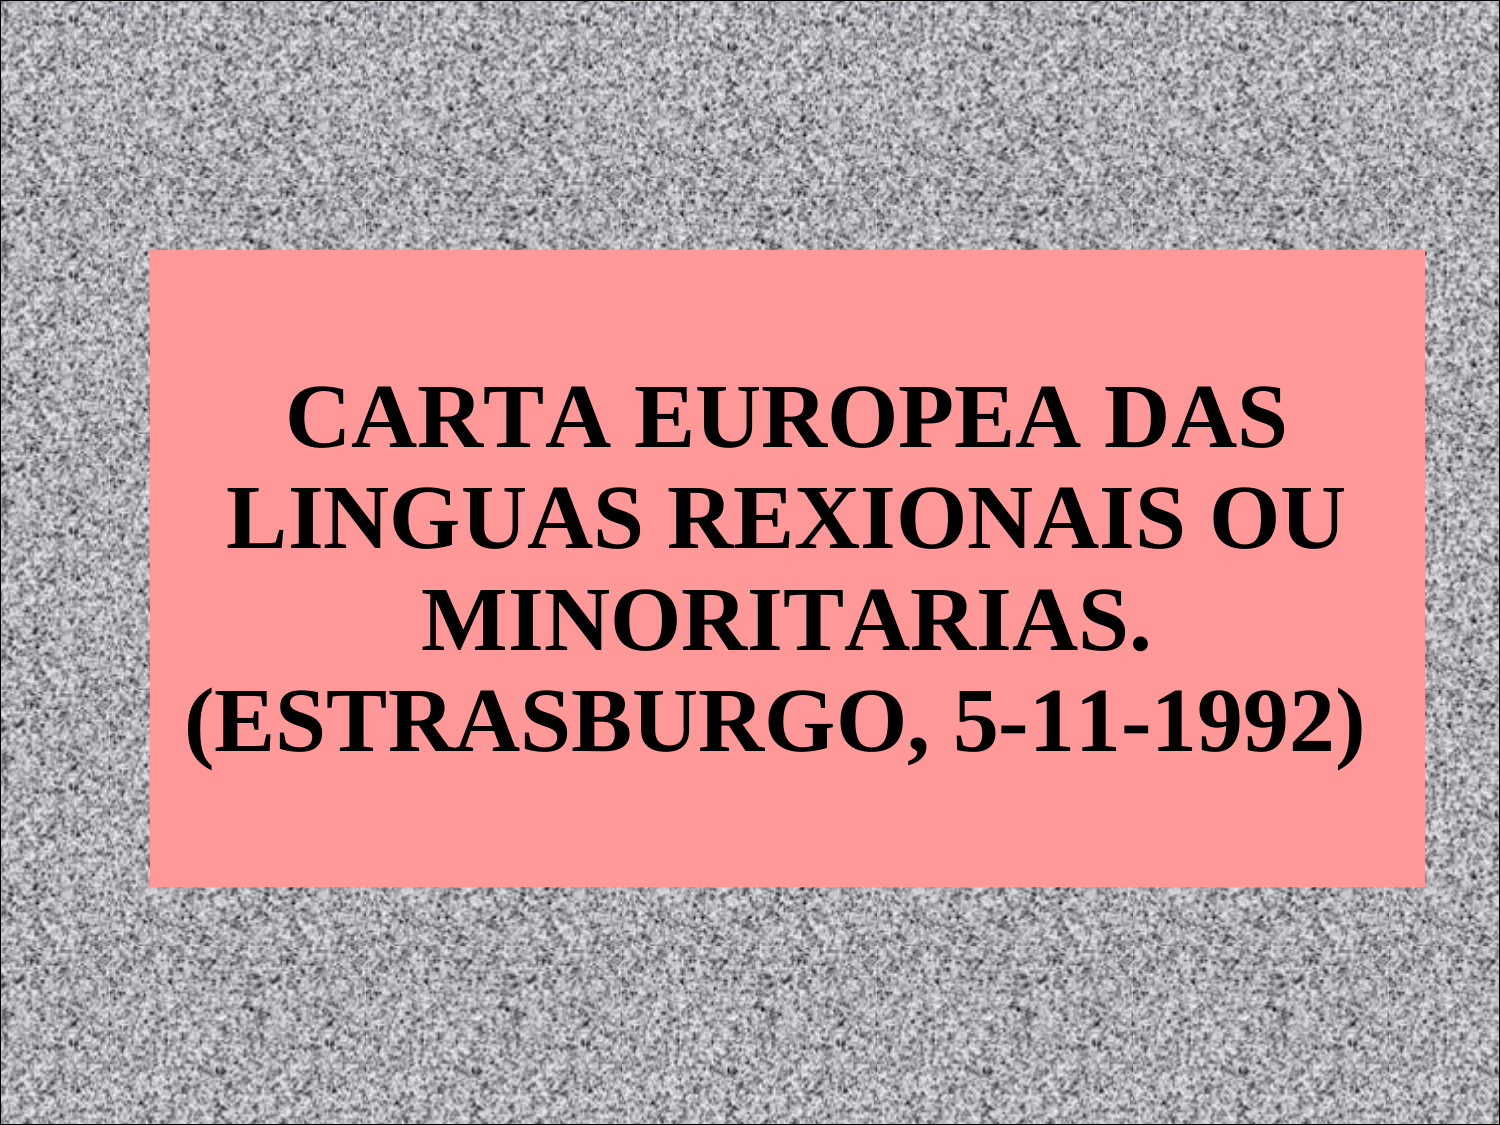

# CARTA EUROPEA DAS LINGUAS REXIONAIS OU MINORITARIAS. (ESTRASBURGO, 5-11-1992)